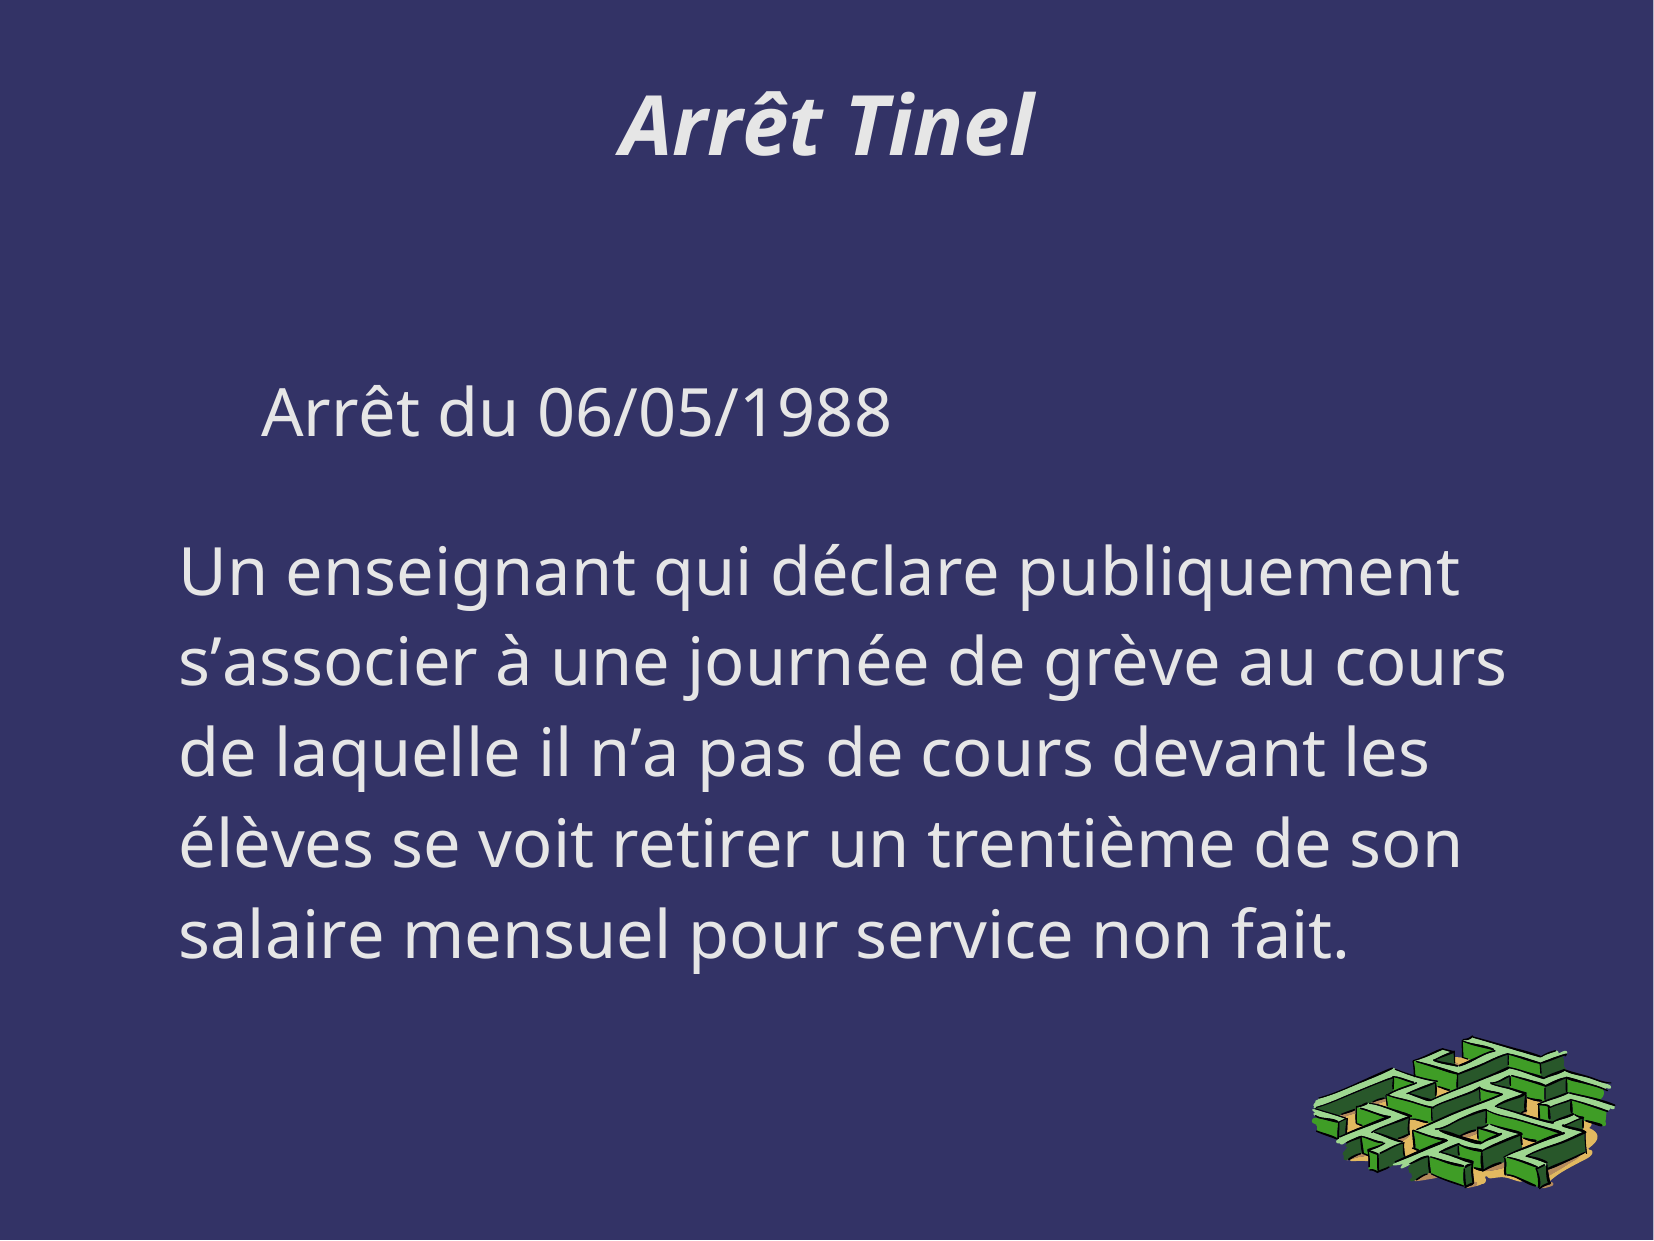

# Arrêt Tinel
Arrêt du 06/05/1988
Un enseignant qui déclare publiquement s’associer à une journée de grève au cours de laquelle il n’a pas de cours devant les élèves se voit retirer un trentième de son salaire mensuel pour service non fait.